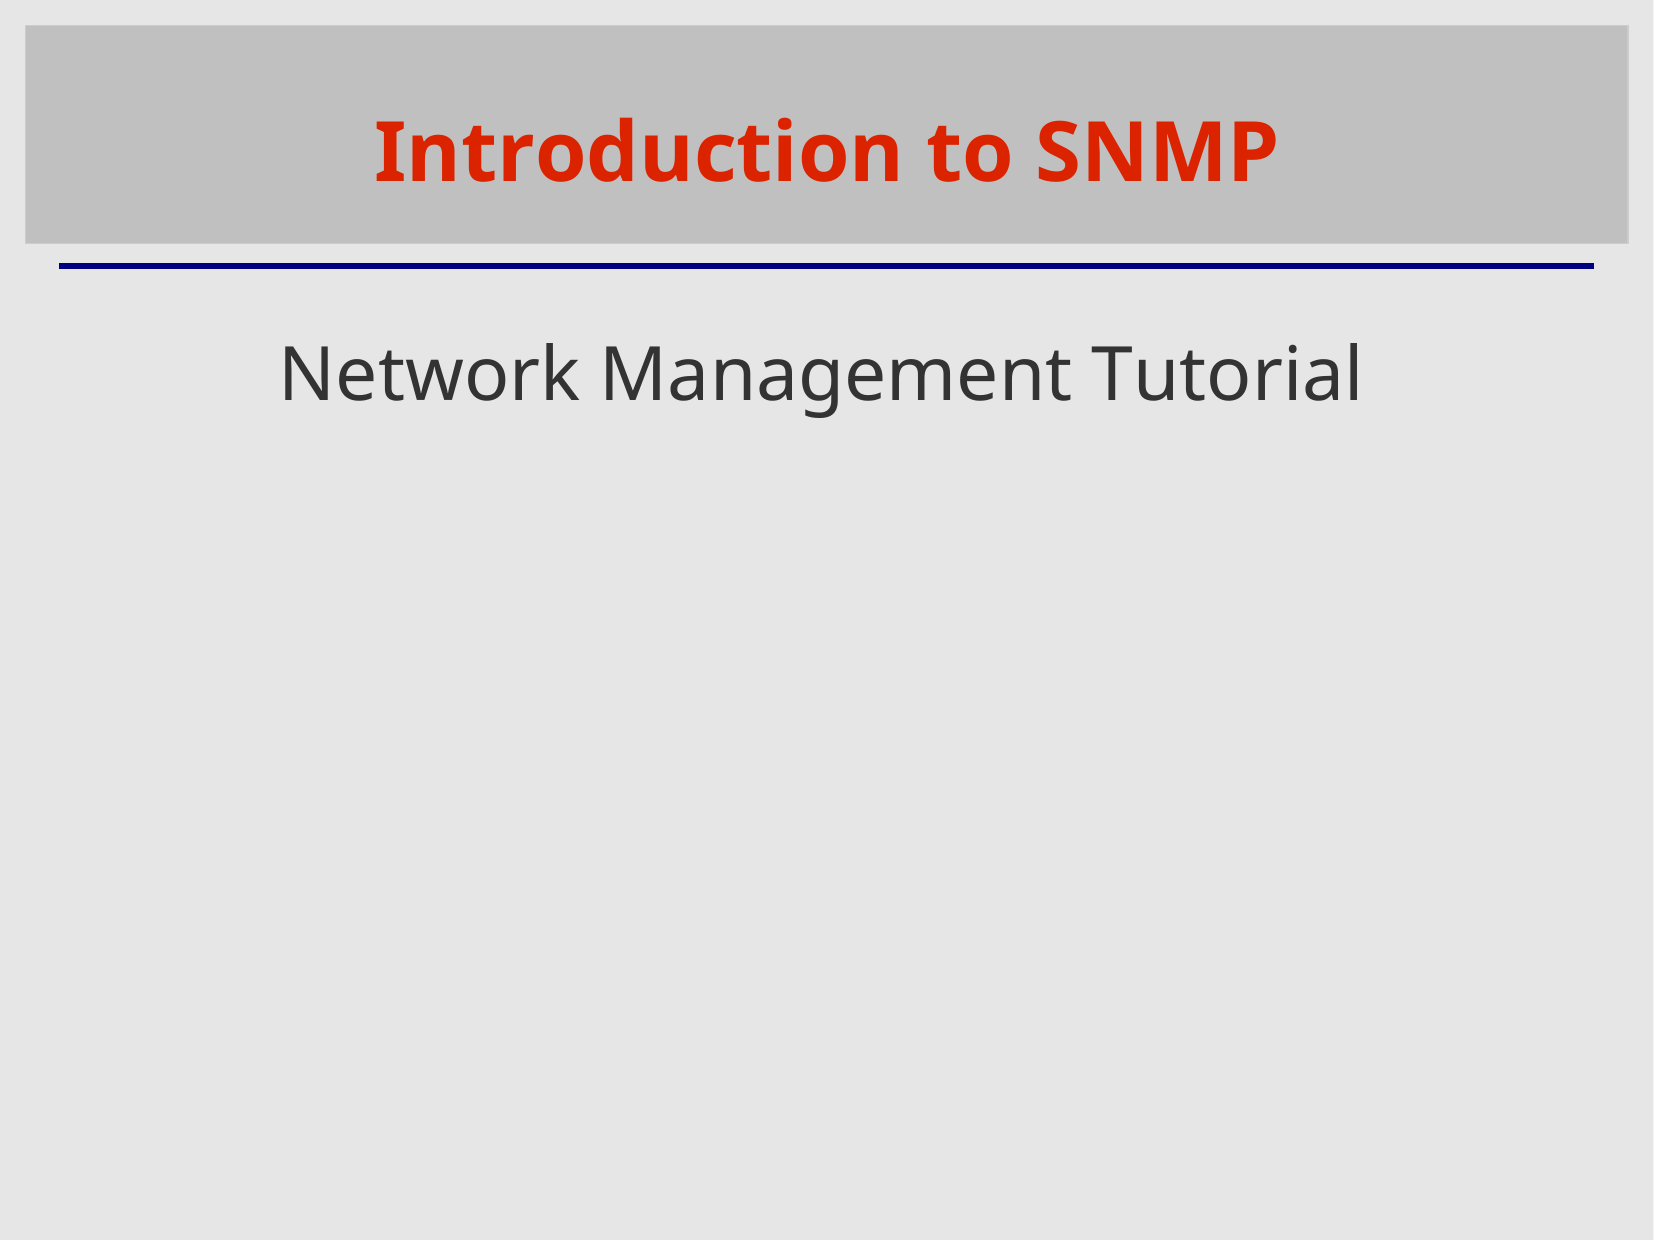

Introduction to SNMP
# Network Management Tutorial